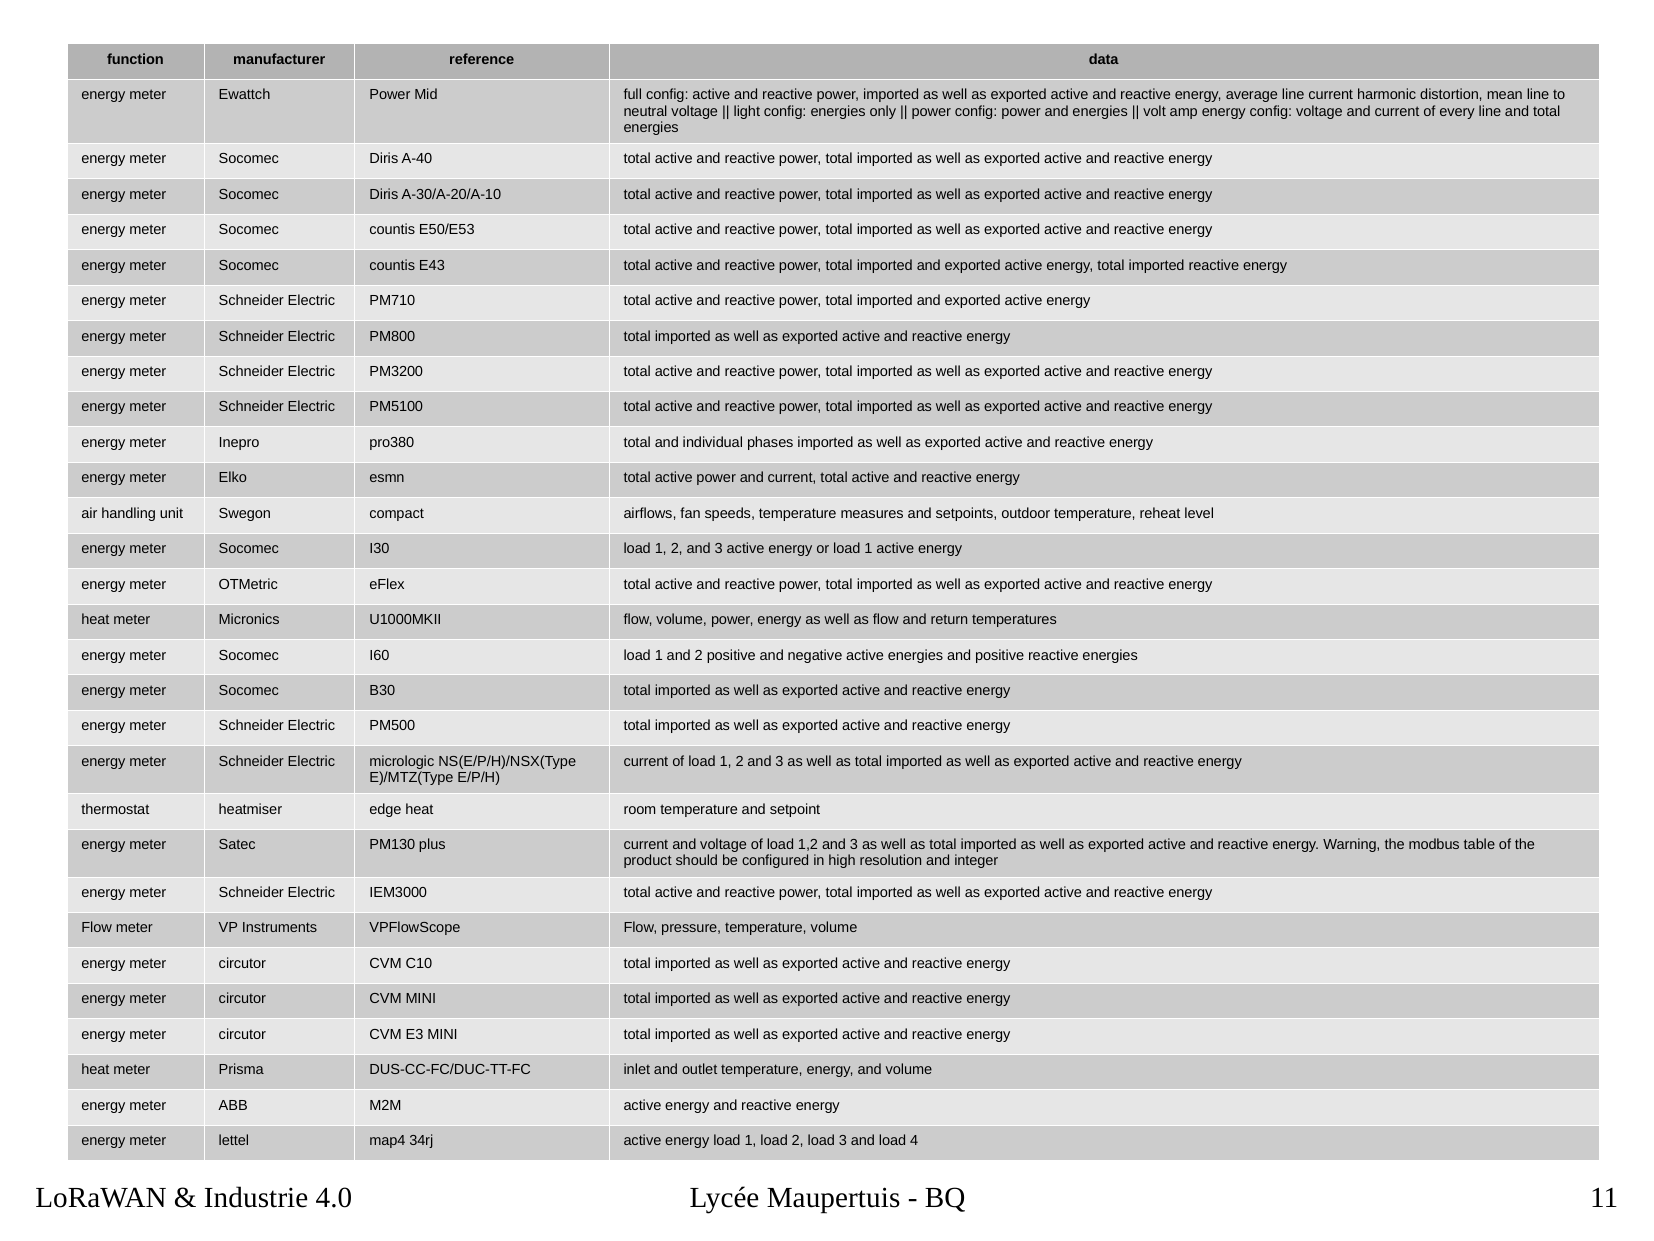

| function | manufacturer | reference | data |
| --- | --- | --- | --- |
| energy meter | Ewattch | Power Mid | full config: active and reactive power, imported as well as exported active and reactive energy, average line current harmonic distortion, mean line to neutral voltage || light config: energies only || power config: power and energies || volt amp energy config: voltage and current of every line and total energies |
| energy meter | Socomec | Diris A-40 | total active and reactive power, total imported as well as exported active and reactive energy |
| energy meter | Socomec | Diris A-30/A-20/A-10 | total active and reactive power, total imported as well as exported active and reactive energy |
| energy meter | Socomec | countis E50/E53 | total active and reactive power, total imported as well as exported active and reactive energy |
| energy meter | Socomec | countis E43 | total active and reactive power, total imported and exported active energy, total imported reactive energy |
| energy meter | Schneider Electric | PM710 | total active and reactive power, total imported and exported active energy |
| energy meter | Schneider Electric | PM800 | total imported as well as exported active and reactive energy |
| energy meter | Schneider Electric | PM3200 | total active and reactive power, total imported as well as exported active and reactive energy |
| energy meter | Schneider Electric | PM5100 | total active and reactive power, total imported as well as exported active and reactive energy |
| energy meter | Inepro | pro380 | total and individual phases imported as well as exported active and reactive energy |
| energy meter | Elko | esmn | total active power and current, total active and reactive energy |
| air handling unit | Swegon | compact | airflows, fan speeds, temperature measures and setpoints, outdoor temperature, reheat level |
| energy meter | Socomec | I30 | load 1, 2, and 3 active energy or load 1 active energy |
| energy meter | OTMetric | eFlex | total active and reactive power, total imported as well as exported active and reactive energy |
| heat meter | Micronics | U1000MKII | flow, volume, power, energy as well as flow and return temperatures |
| energy meter | Socomec | I60 | load 1 and 2 positive and negative active energies and positive reactive energies |
| energy meter | Socomec | B30 | total imported as well as exported active and reactive energy |
| energy meter | Schneider Electric | PM500 | total imported as well as exported active and reactive energy |
| energy meter | Schneider Electric | micrologic NS(E/P/H)/NSX(Type E)/MTZ(Type E/P/H) | current of load 1, 2 and 3 as well as total imported as well as exported active and reactive energy |
| thermostat | heatmiser | edge heat | room temperature and setpoint |
| energy meter | Satec | PM130 plus | current and voltage of load 1,2 and 3 as well as total imported as well as exported active and reactive energy. Warning, the modbus table of the product should be configured in high resolution and integer |
| energy meter | Schneider Electric | IEM3000 | total active and reactive power, total imported as well as exported active and reactive energy |
| Flow meter | VP Instruments | VPFlowScope | Flow, pressure, temperature, volume |
| energy meter | circutor | CVM C10 | total imported as well as exported active and reactive energy |
| energy meter | circutor | CVM MINI | total imported as well as exported active and reactive energy |
| energy meter | circutor | CVM E3 MINI | total imported as well as exported active and reactive energy |
| heat meter | Prisma | DUS-CC-FC/DUC-TT-FC | inlet and outlet temperature, energy, and volume |
| energy meter | ABB | M2M | active energy and reactive energy |
| energy meter | lettel | map4 34rj | active energy load 1, load 2, load 3 and load 4 |
LoRaWAN & Industrie 4.0
Lycée Maupertuis - BQ
11